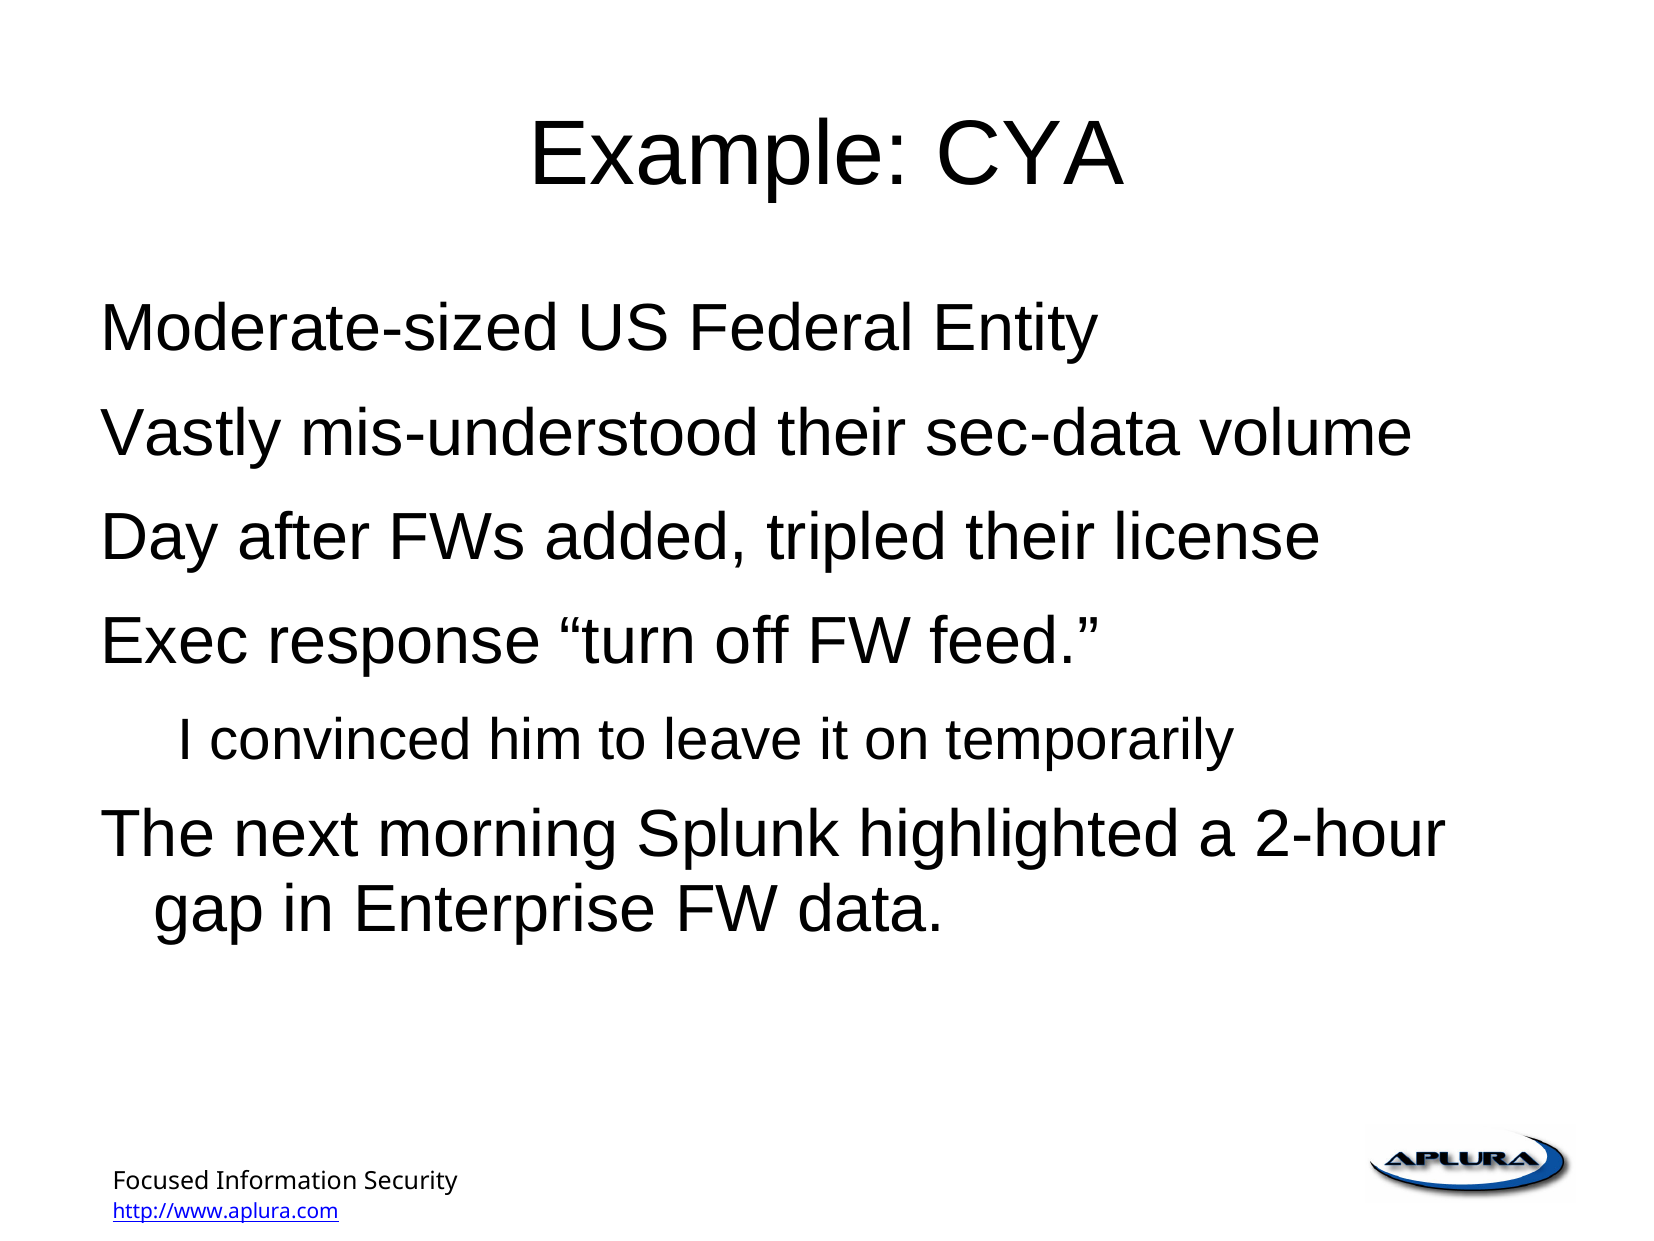

# Example: CYA
Moderate-sized US Federal Entity
Vastly mis-understood their sec-data volume
Day after FWs added, tripled their license
Exec response “turn off FW feed.”
I convinced him to leave it on temporarily
The next morning Splunk highlighted a 2-hour gap in Enterprise FW data.